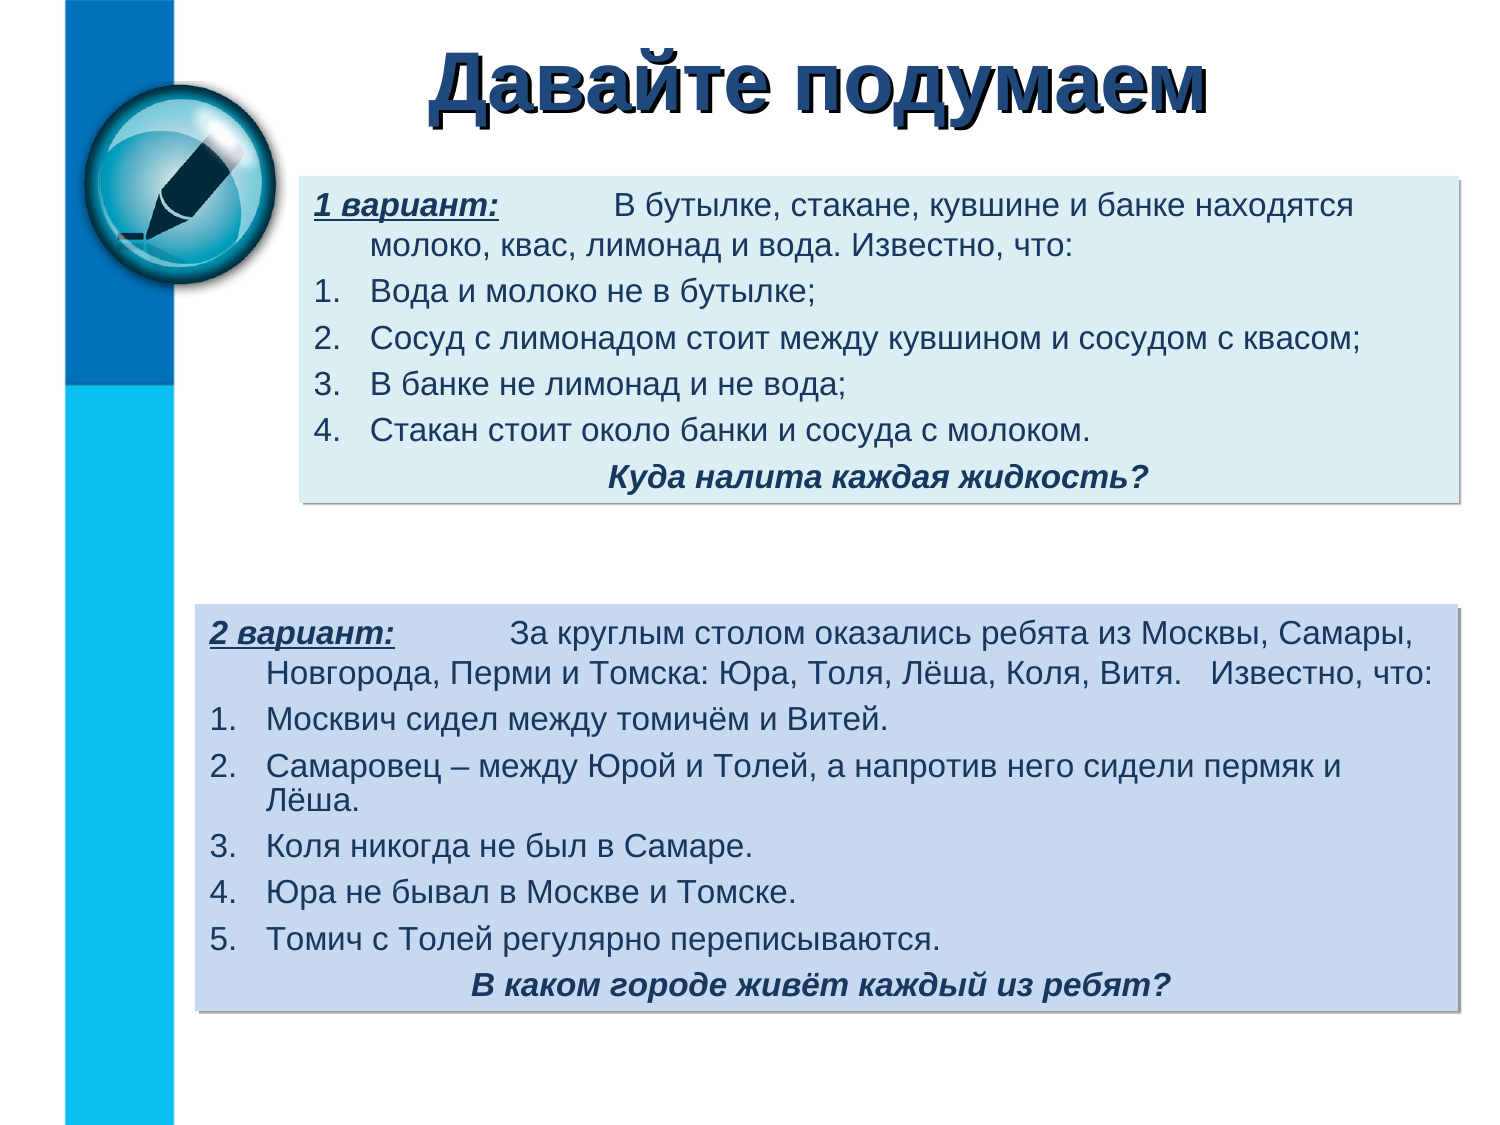

Давайте подумаем
1 вариант: 	В бутылке, стакане, кувшине и банке находятся молоко, квас, лимонад и вода. Известно, что:
Вода и молоко не в бутылке;
Сосуд с лимонадом стоит между кувшином и сосудом с квасом;
В банке не лимонад и не вода;
Стакан стоит около банки и сосуда с молоком.
Куда налита каждая жидкость?
2 вариант: 	За круглым столом оказались ребята из Москвы, Самары, Новгорода, Перми и Томска: Юра, Толя, Лёша, Коля, Витя. Известно, что:
Москвич сидел между томичём и Витей.
Самаровец – между Юрой и Толей, а напротив него сидели пермяк и Лёша.
Коля никогда не был в Самаре.
Юра не бывал в Москве и Томске.
Томич с Толей регулярно переписываются.
 В каком городе живёт каждый из ребят?